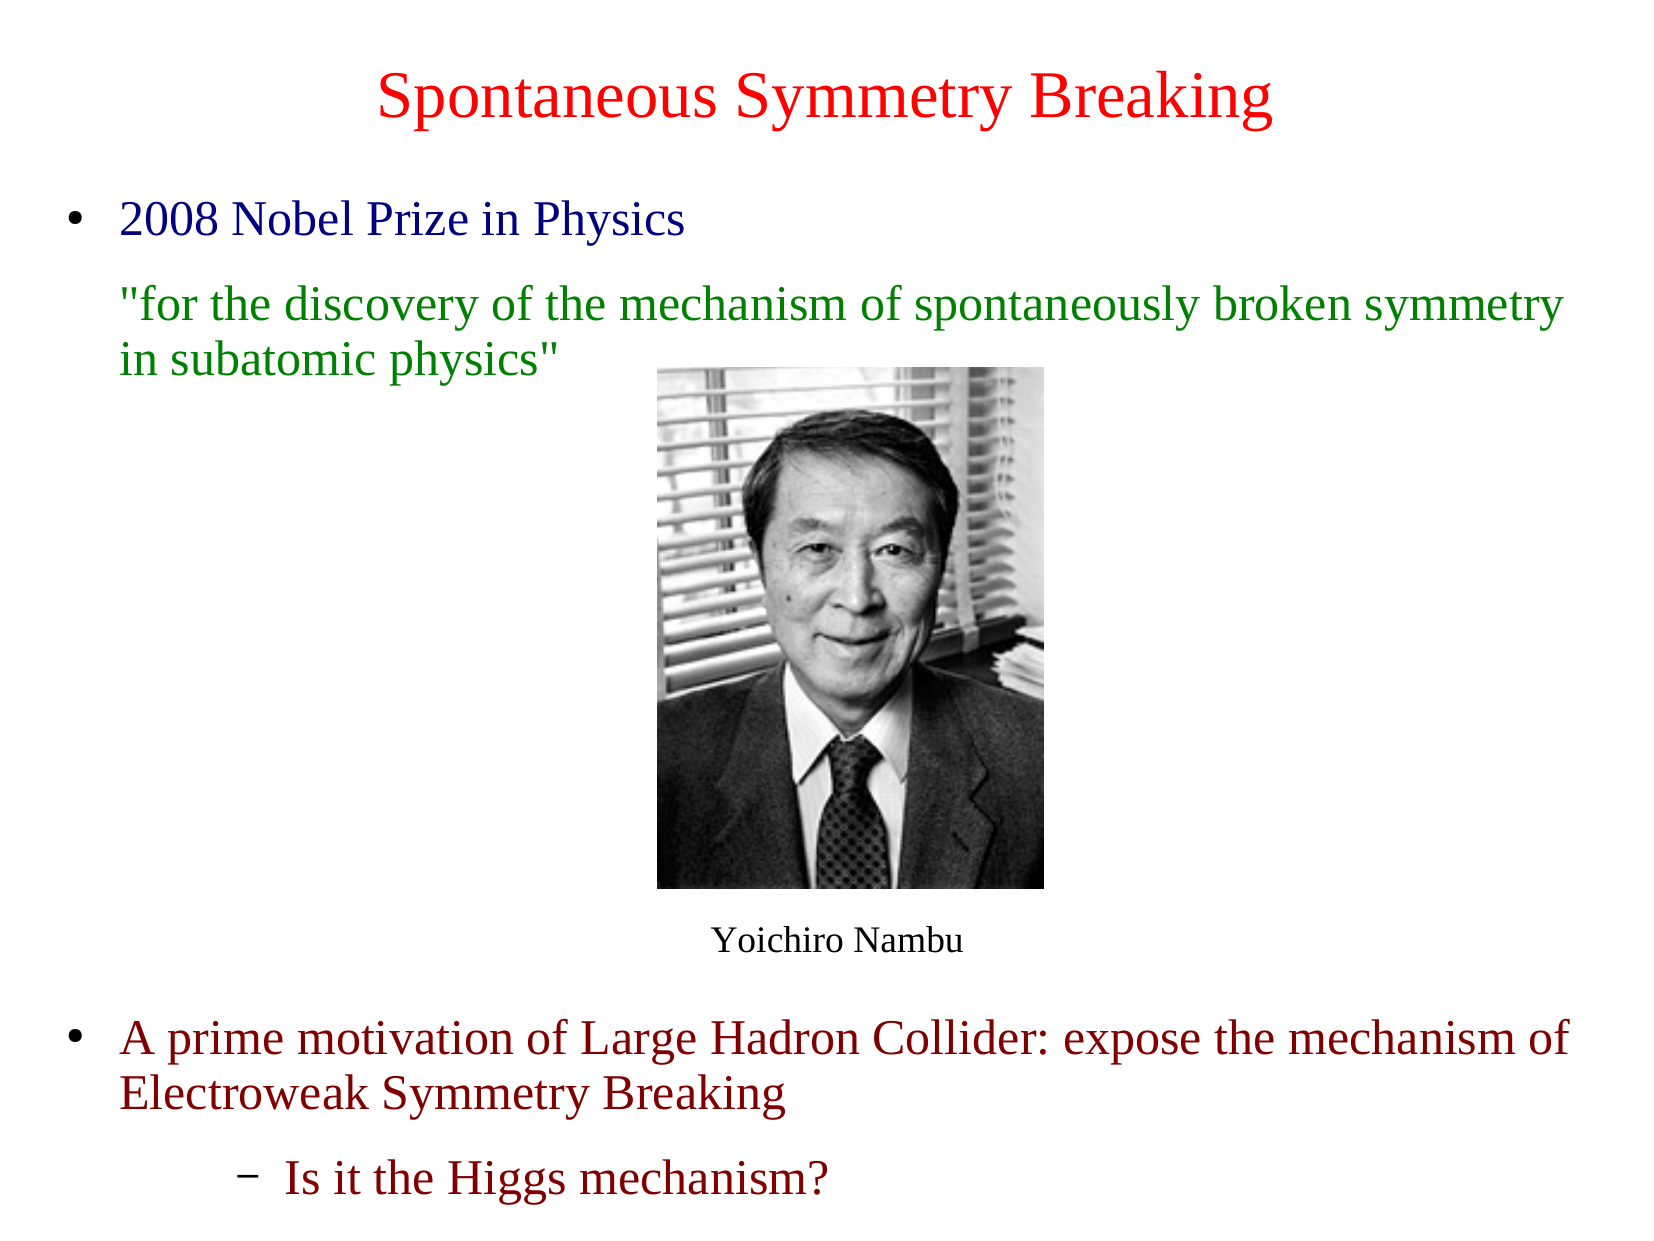

# Spontaneous Symmetry Breaking
2008 Nobel Prize in Physics
"for the discovery of the mechanism of spontaneously broken symmetry in subatomic physics"
A prime motivation of Large Hadron Collider: expose the mechanism of Electroweak Symmetry Breaking
Is it the Higgs mechanism?
Yoichiro Nambu